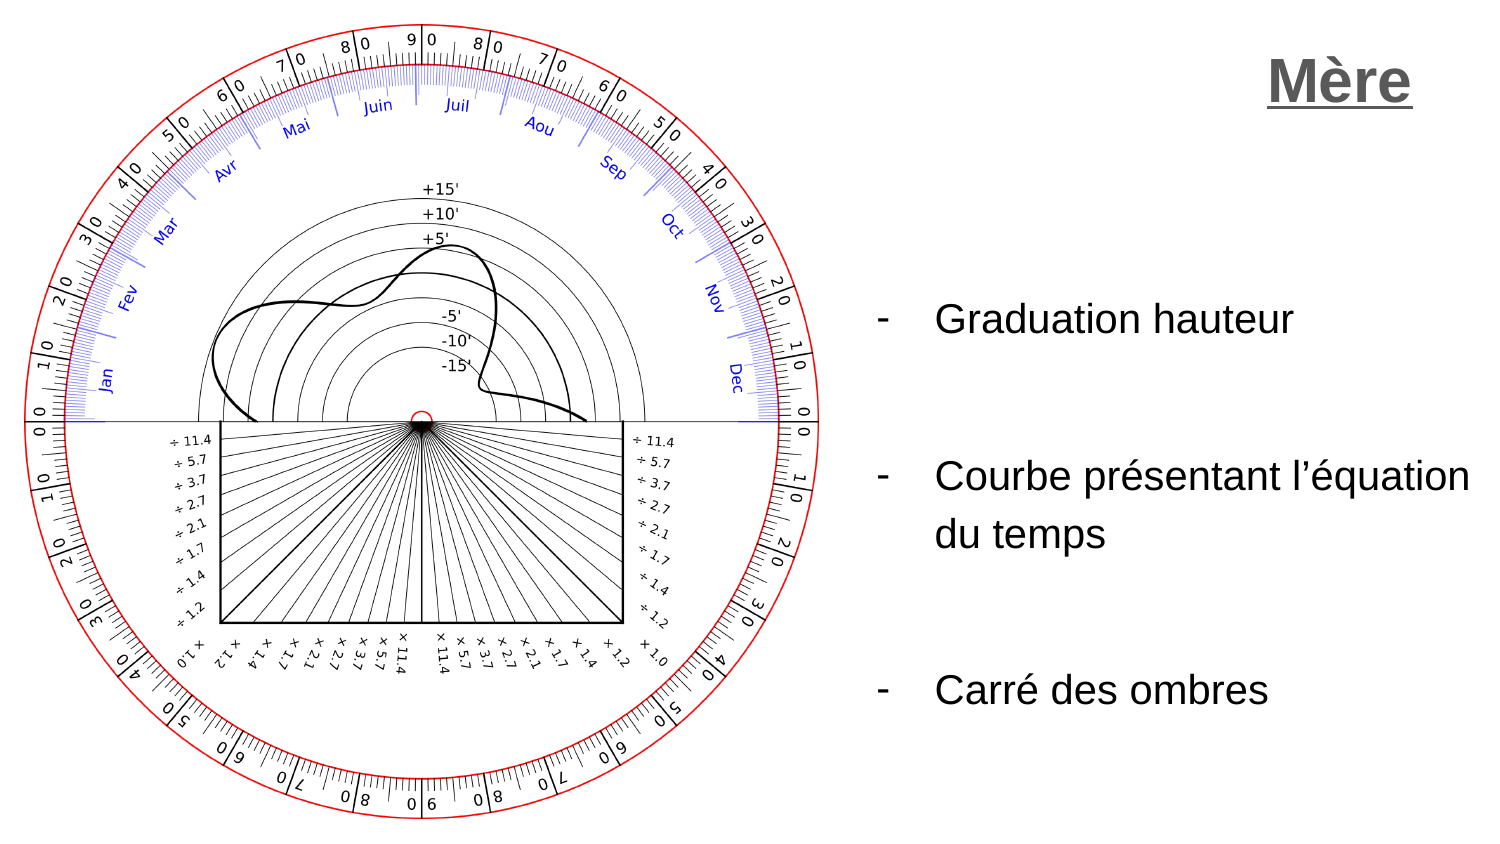

Mère
Graduation hauteur
Courbe présentant l’équation du temps
Carré des ombres